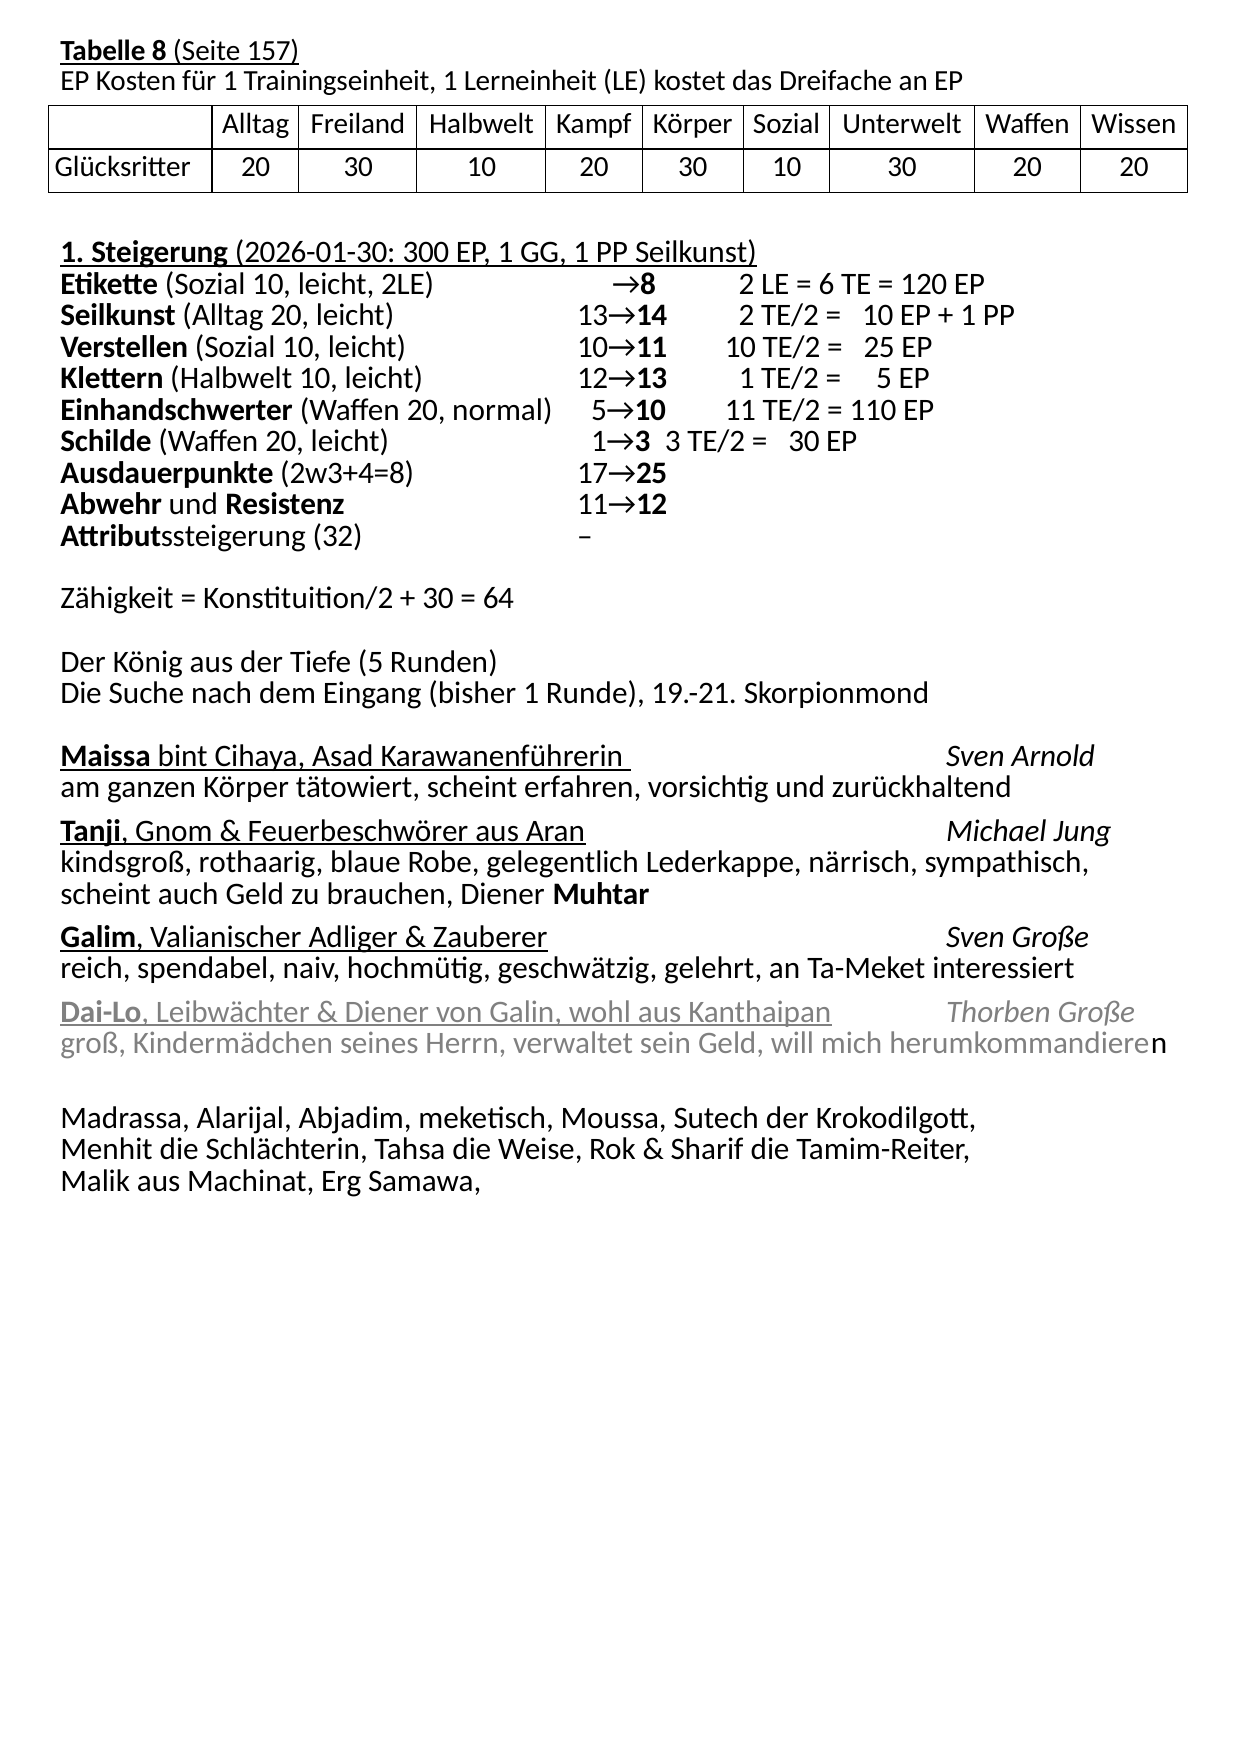

Tabelle 8 (Seite 157)
EP Kosten für 1 Trainingseinheit, 1 Lerneinheit (LE) kostet das Dreifache an EP
1. Steigerung (2026-01-30: 300 EP, 1 GG, 1 PP Seilkunst)
Etikette (Sozial 10, leicht, 2LE)		 →8	 2 LE = 6 TE = 120 EP
Seilkunst (Alltag 20, leicht)			13→14	 2 TE/2 = 10 EP + 1 PP
Verstellen (Sozial 10, leicht)			10→11	10 TE/2 = 25 EP
Klettern (Halbwelt 10, leicht)			12→13	 1 TE/2 = 5 EP
Einhandschwerter (Waffen 20, normal)	 5→10	11 TE/2 = 110 EP
Schilde (Waffen 20, leicht)			 1→3	 3 TE/2 = 30 EP
Ausdauerpunkte (2w3+4=8)			17→25
Abwehr und Resistenz				11→12
Attributssteigerung (32)			–
Zähigkeit = Konstituition/2 + 30 = 64
Der König aus der Tiefe (5 Runden)
Die Suche nach dem Eingang (bisher 1 Runde), 19.-21. Skorpionmond
Maissa bint Cihaya, Asad Karawanenführerin 					Sven Arnold
am ganzen Körper tätowiert, scheint erfahren, vorsichtig und zurückhaltend
Tanji, Gnom & Feuerbeschwörer aus Aran					Michael Jung
kindsgroß, rothaarig, blaue Robe, gelegentlich Lederkappe, närrisch, sympathisch,
scheint auch Geld zu brauchen, Diener Muhtar
Galim, Valianischer Adliger & Zauberer						Sven Große
reich, spendabel, naiv, hochmütig, geschwätzig, gelehrt, an Ta-Meket interessiert
Dai-Lo, Leibwächter & Diener von Galin, wohl aus Kanthaipan		Thorben Große
groß, Kindermädchen seines Herrn, verwaltet sein Geld, will mich herumkommandieren
Madrassa, Alarijal, Abjadim, meketisch, Moussa, Sutech der Krokodilgott,
Menhit die Schlächterin, Tahsa die Weise, Rok & Sharif die Tamim-Reiter,
Malik aus Machinat, Erg Samawa,
| | Alltag | Freiland | Halbwelt | Kampf | Körper | Sozial | Unterwelt | Waﬀen | Wissen |
| --- | --- | --- | --- | --- | --- | --- | --- | --- | --- |
| Glücksritter | 20 | 30 | 10 | 20 | 30 | 10 | 30 | 20 | 20 |